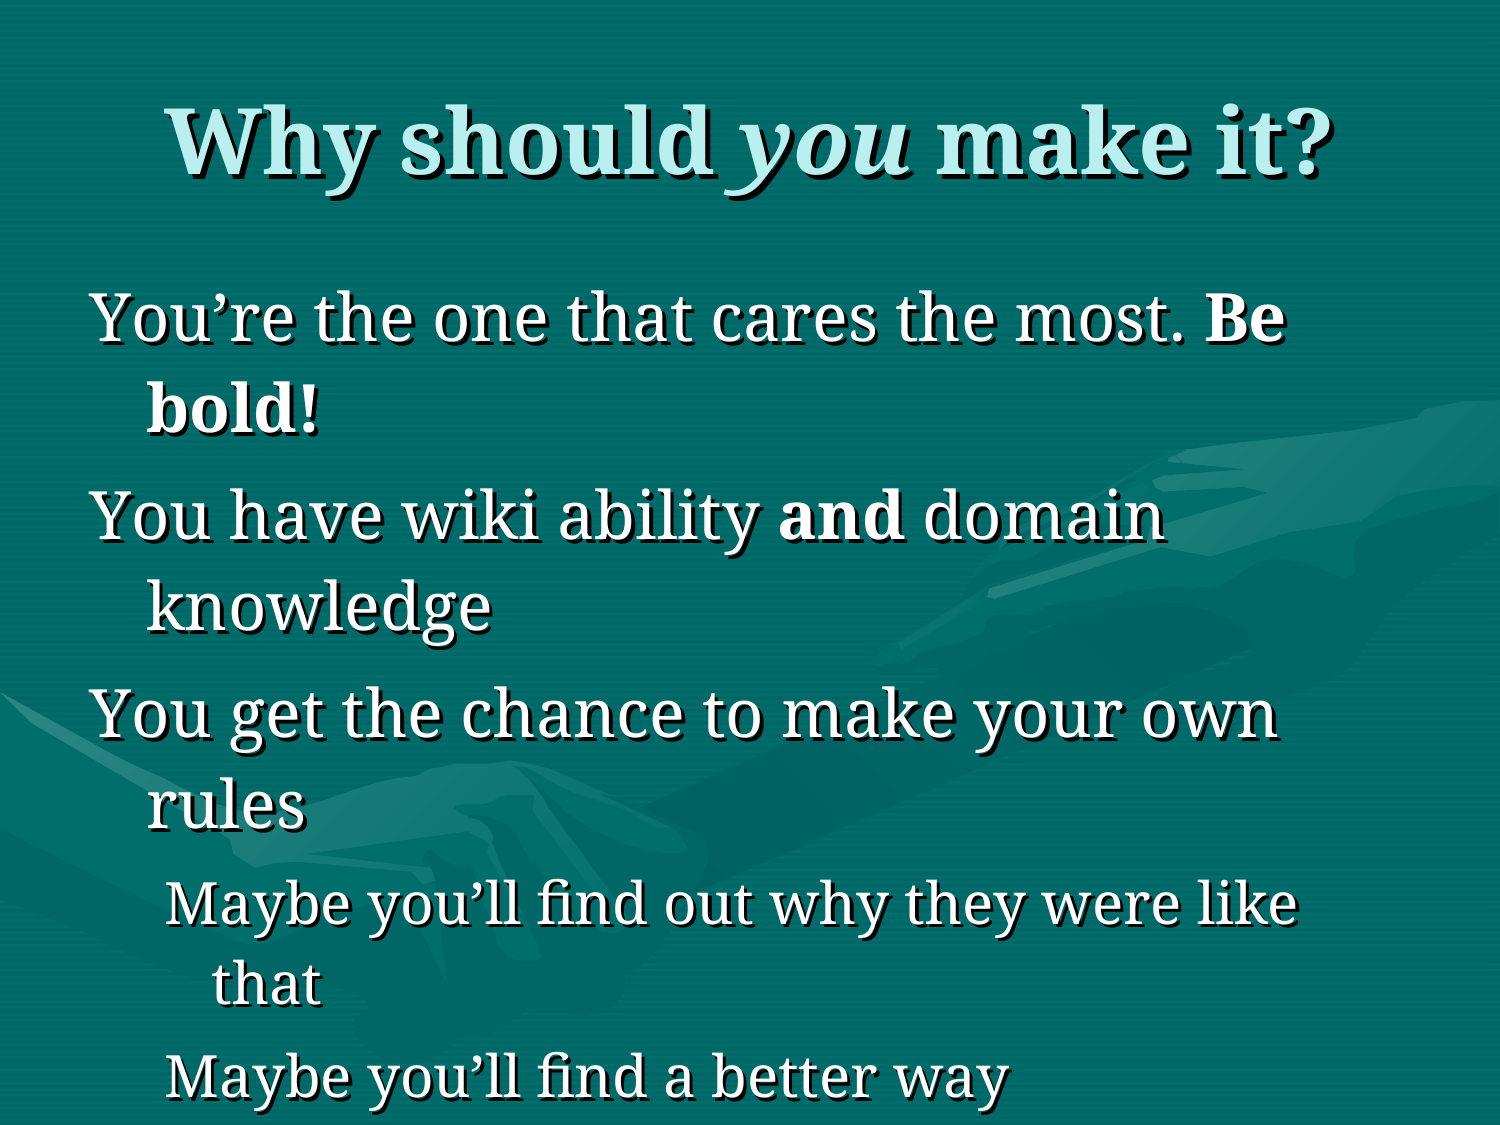

# Why should you make it?
You’re the one that cares the most. Be bold!
You have wiki ability and domain knowledge
You get the chance to make your own rules
Maybe you’ll find out why they were like that
Maybe you’ll find a better way
It’s really cool to see a site with 1,000+ articles and know you’re responsible for its creation
What else were you going to do with your time?